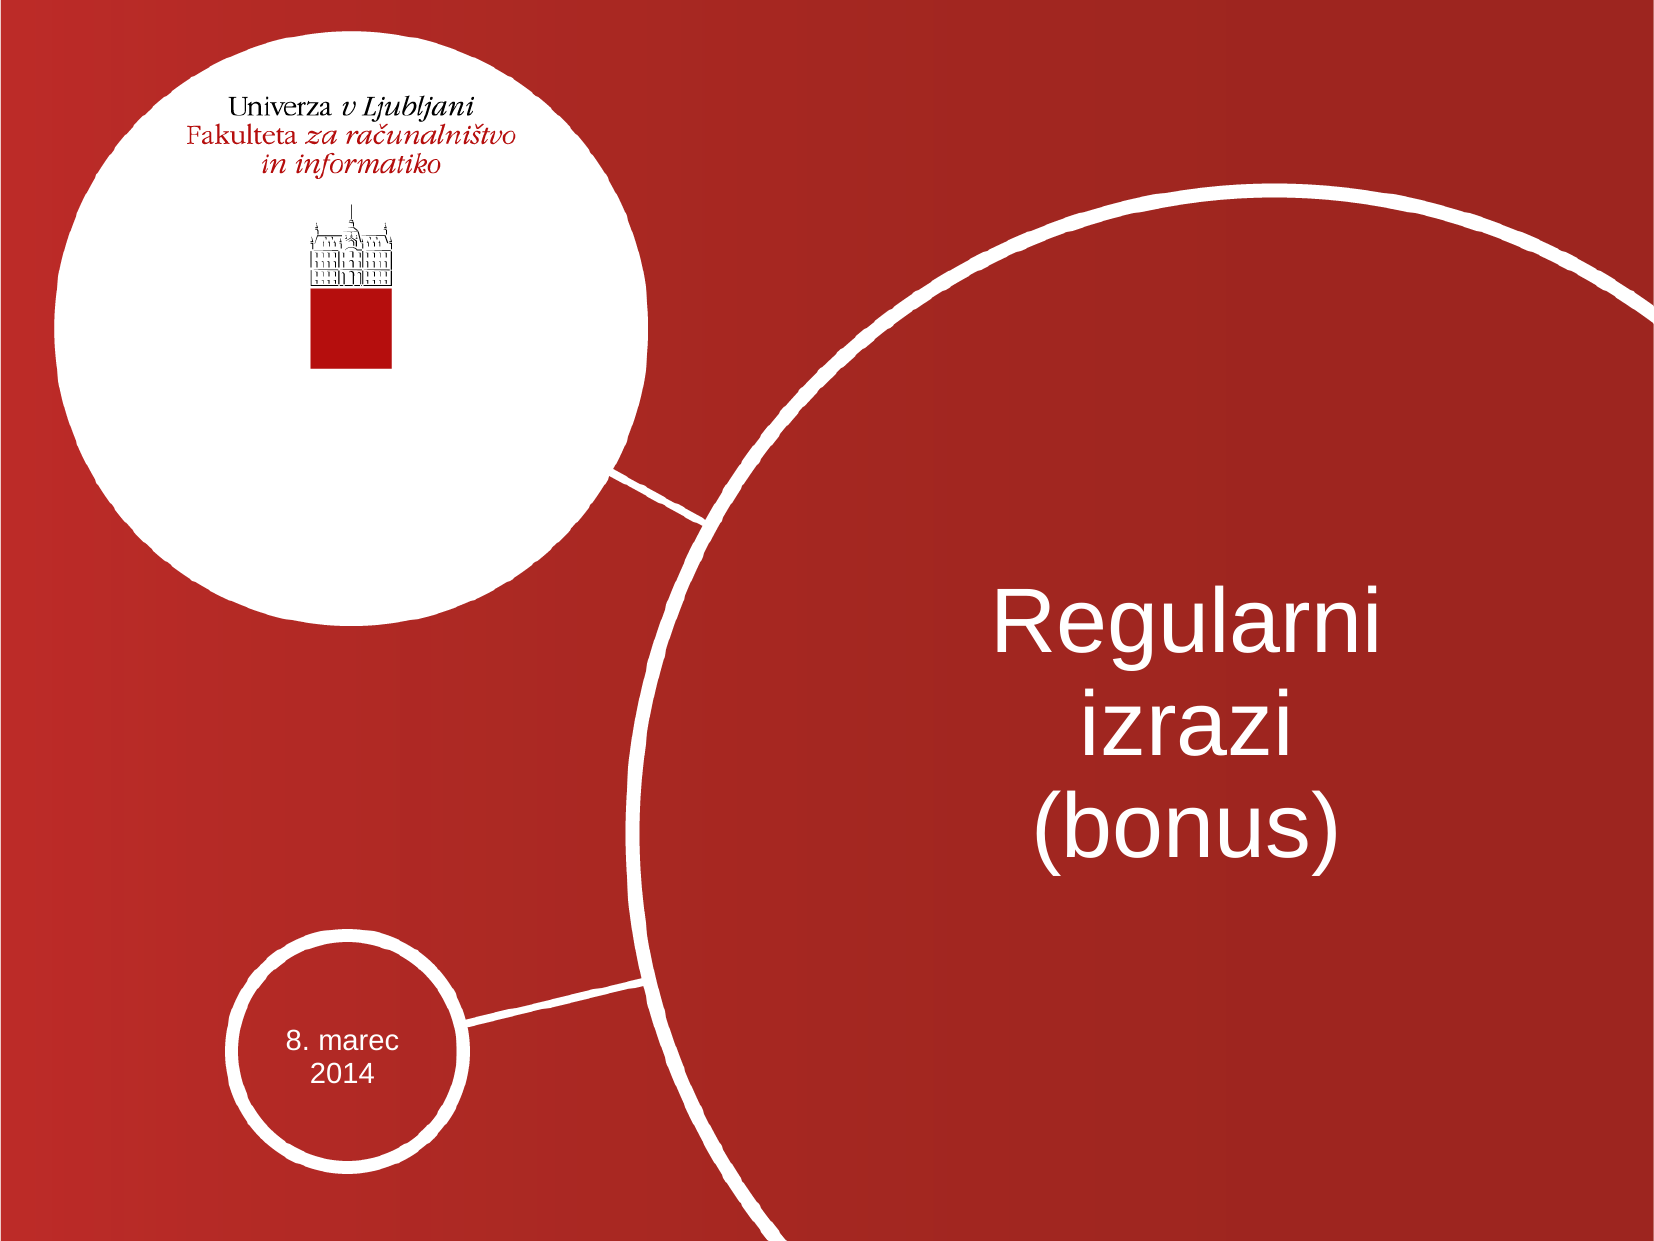

# Regularni
izrazi
(bonus)
8. marec
2014